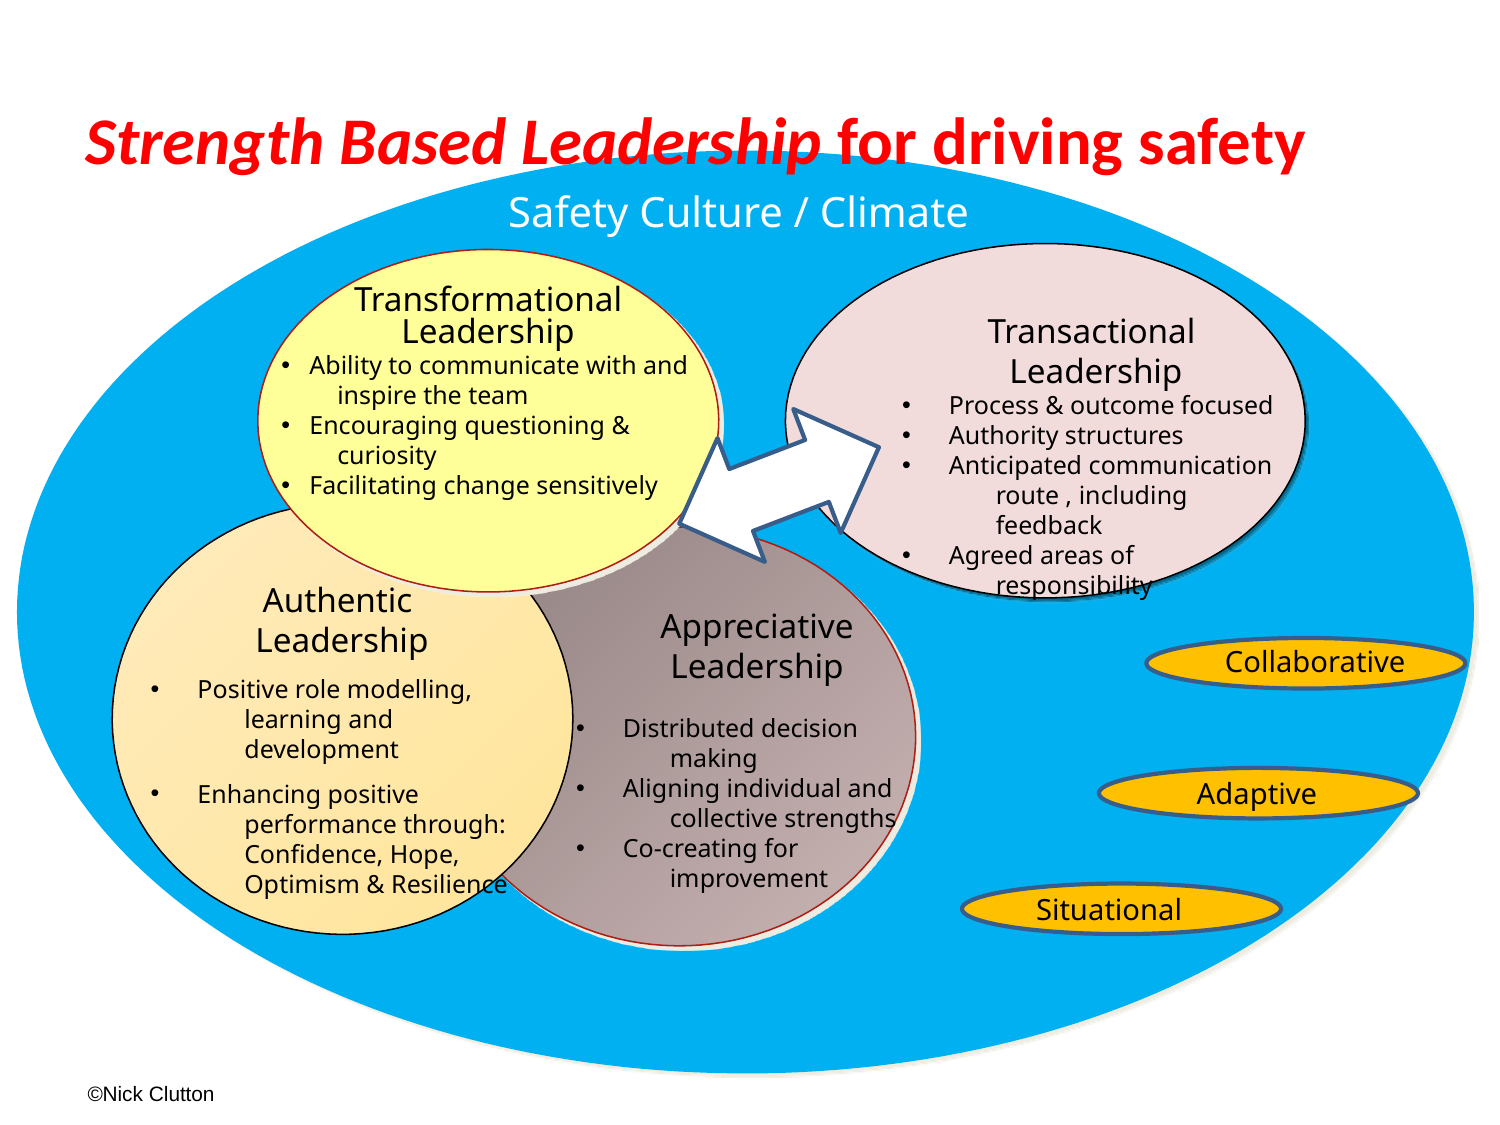

# Strength Based Leadership for driving safety
Safety Culture / Climate
Transformational
Leadership
Ability to communicate with and inspire the team
Encouraging questioning & curiosity
Facilitating change sensitively
Transactional
Leadership
Process & outcome focused
Authority structures
Anticipated communication route , including feedback
Agreed areas of responsibility
Authentic
Leadership
Positive role modelling, learning and development
Enhancing positive performance through: Confidence, Hope, Optimism & Resilience
Appreciative Leadership
Distributed decision making
Aligning individual and collective strengths
Co-creating for improvement
Collaborative
Adaptive
Situational
©Nick Clutton